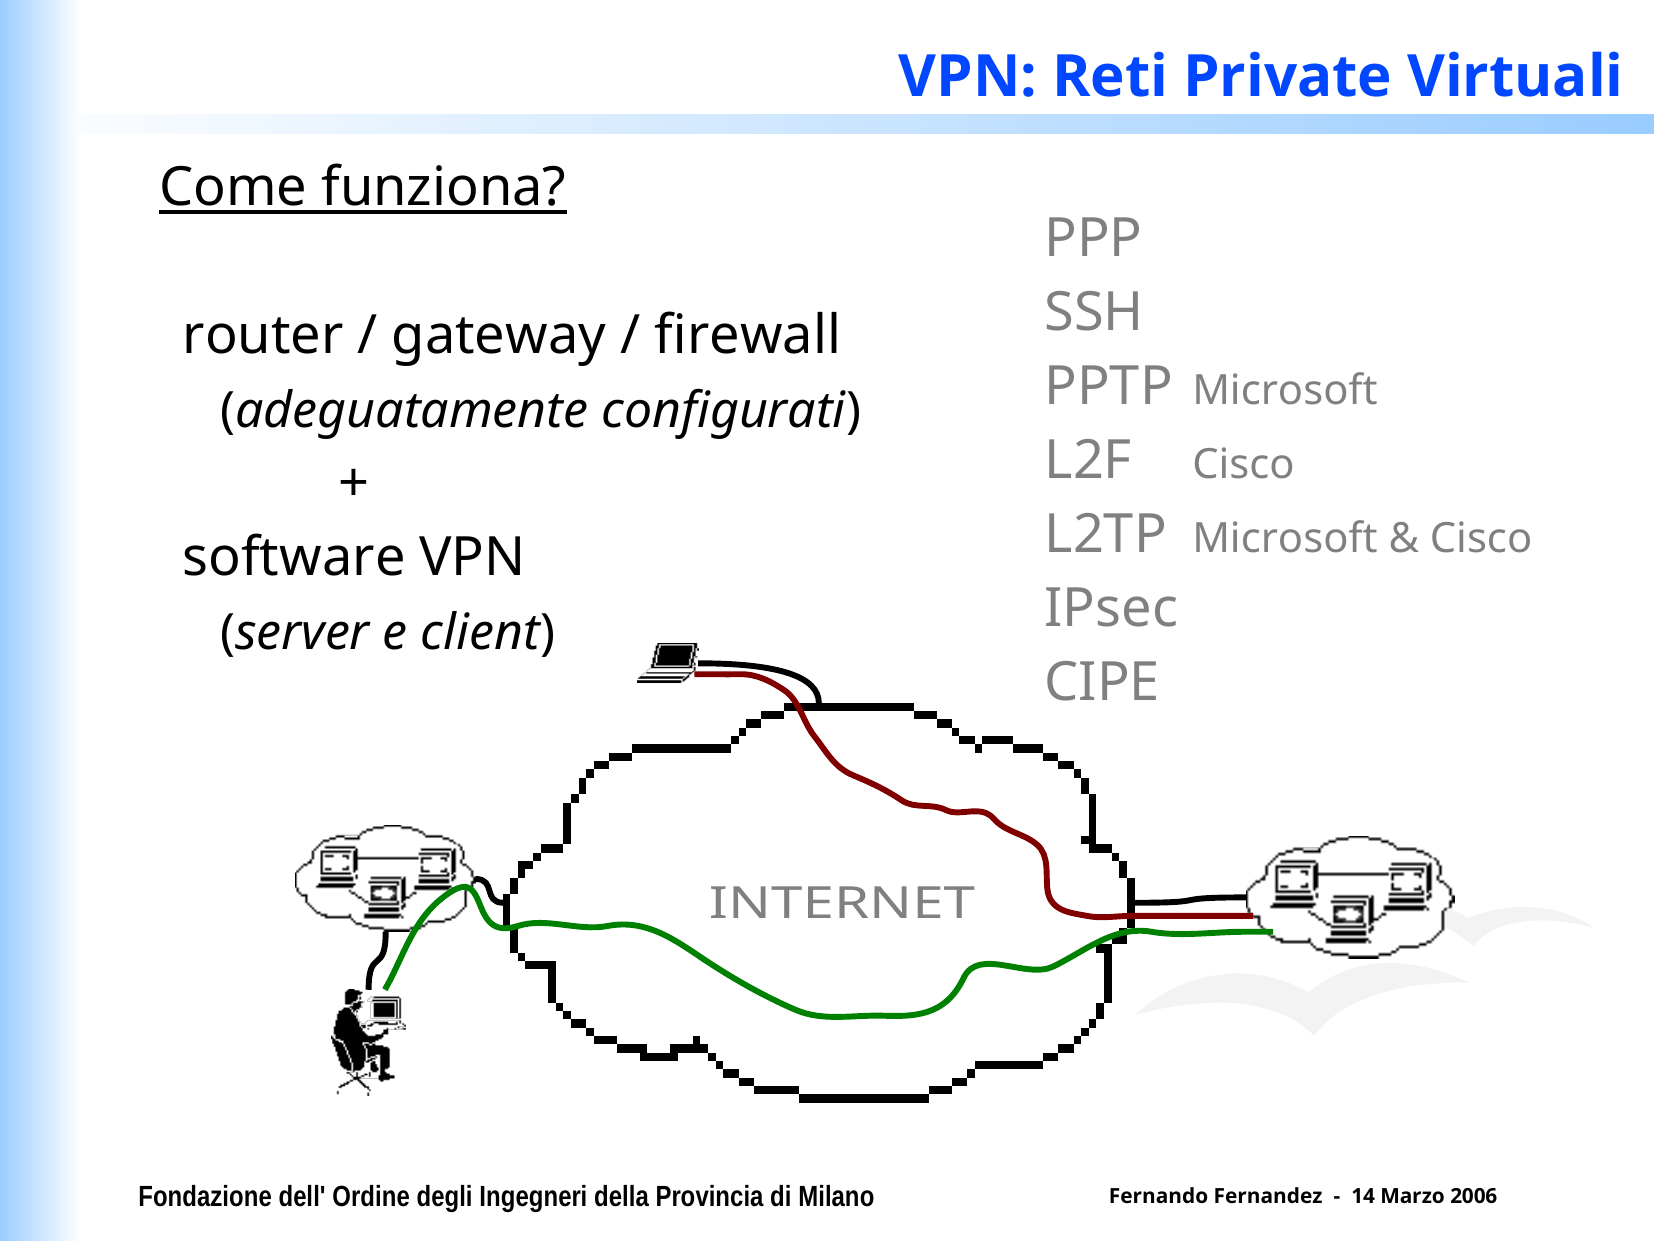

# VPN: Reti Private Virtuali
PPP
SSH
PPTP	Microsoft
L2F	Cisco
L2TP	Microsoft & Cisco
IPsec
CIPE
Come funziona?
router / gateway / firewall
 (adeguatamente configurati)
 +
software VPN
 (server e client)
INTERNET